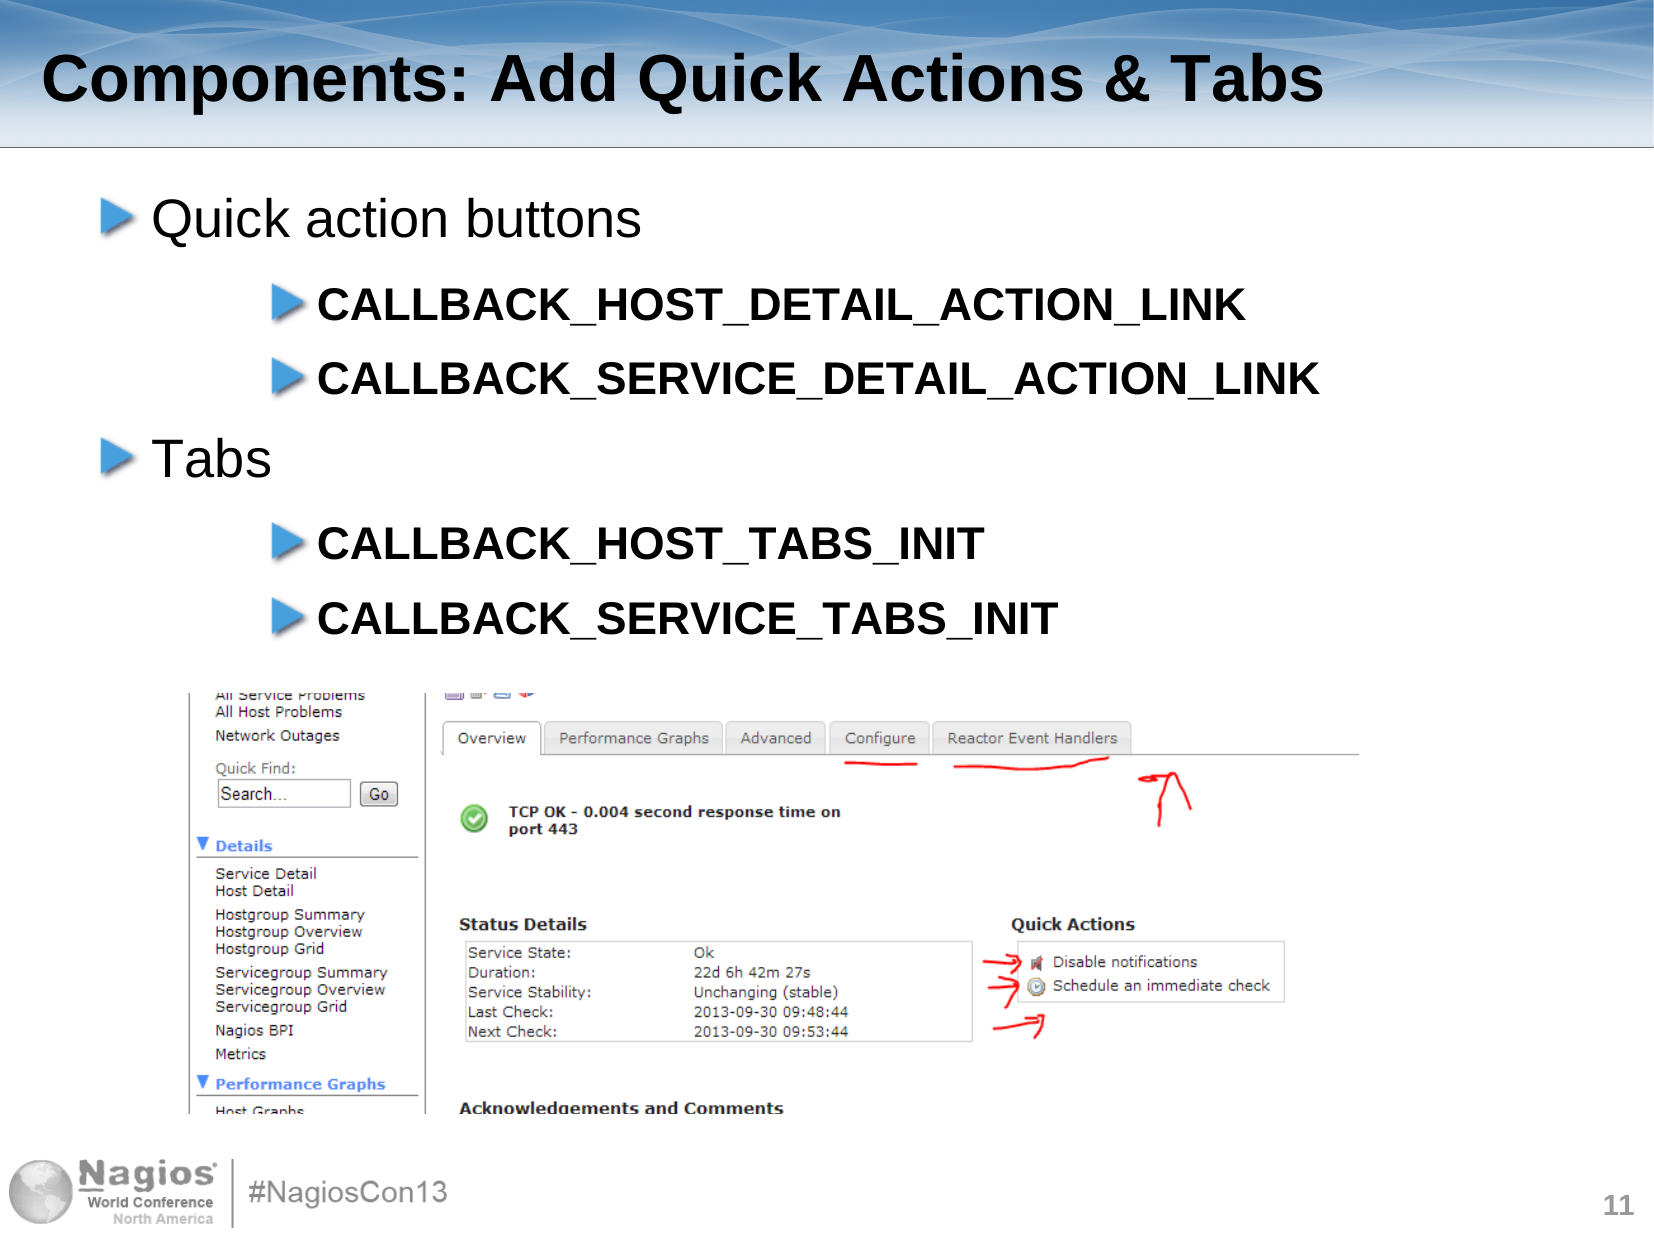

# Components: Add Quick Actions & Tabs
Quick action buttons
CALLBACK_HOST_DETAIL_ACTION_LINK
CALLBACK_SERVICE_DETAIL_ACTION_LINK
Tabs
CALLBACK_HOST_TABS_INIT
CALLBACK_SERVICE_TABS_INIT
11